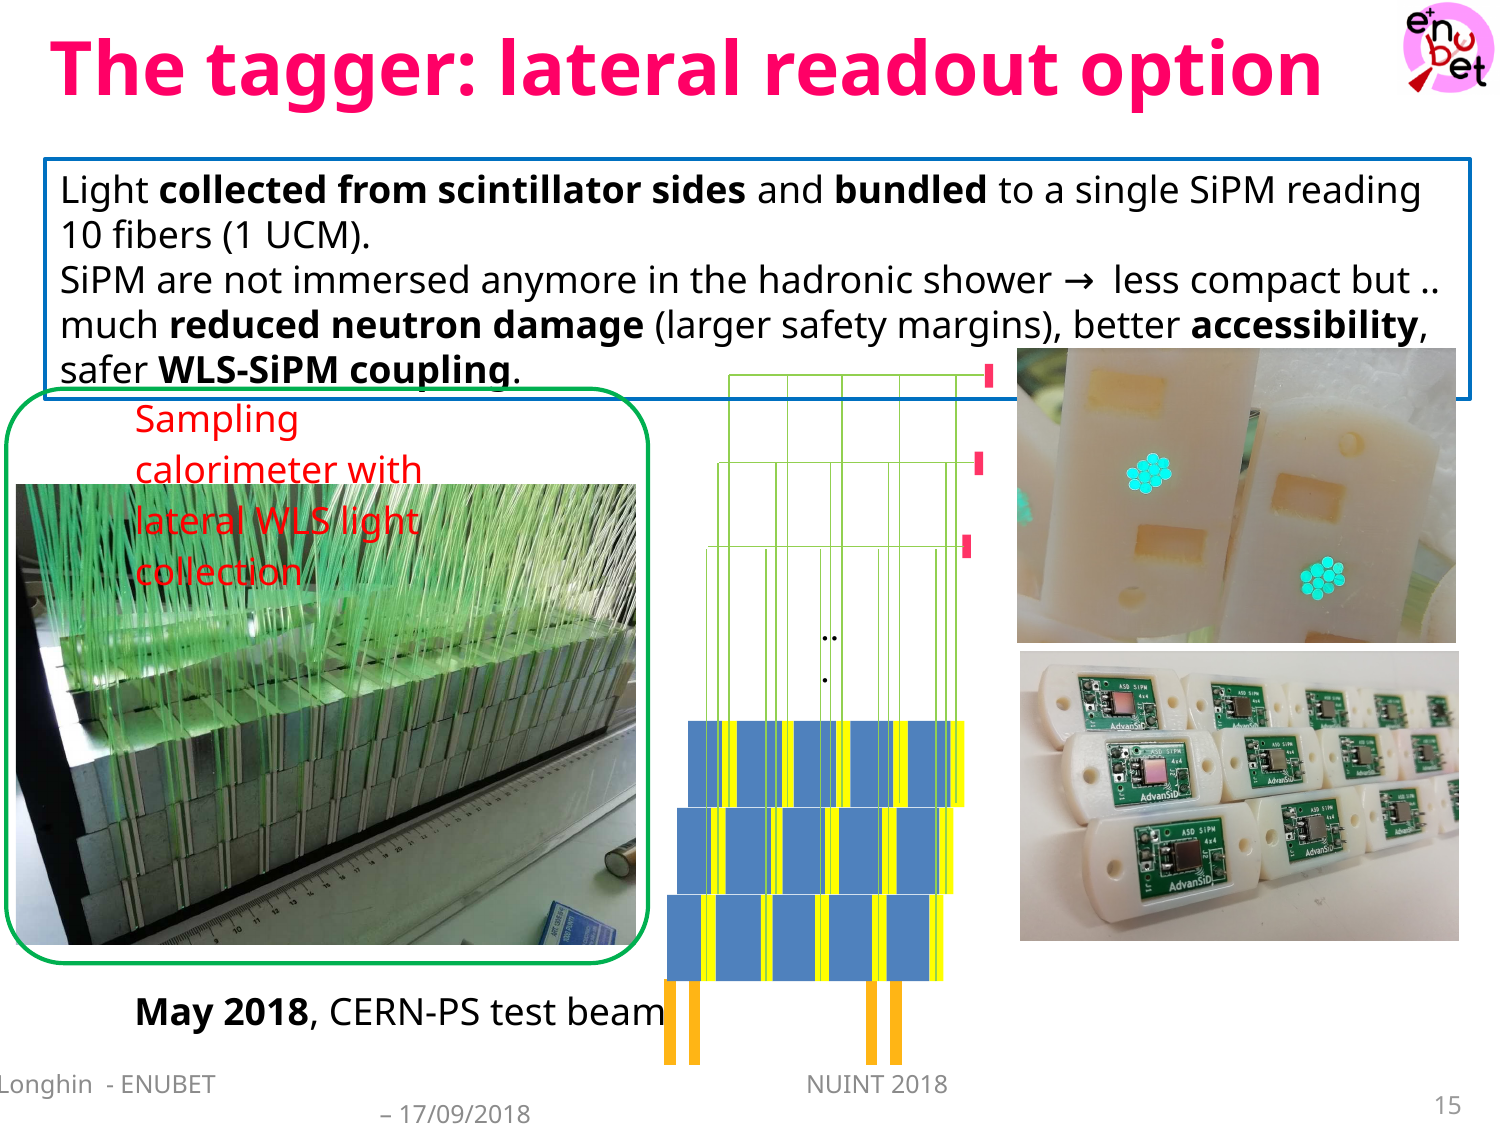

The tagger: lateral readout option
Light collected from scintillator sides and bundled to a single SiPM reading 10 fibers (1 UCM).
SiPM are not immersed anymore in the hadronic shower → less compact but .. much reduced neutron damage (larger safety margins), better accessibility, safer WLS-SiPM coupling.
...
Sampling calorimeter with
lateral WLS light collection
9 cm
May 2018, CERN-PS test beam